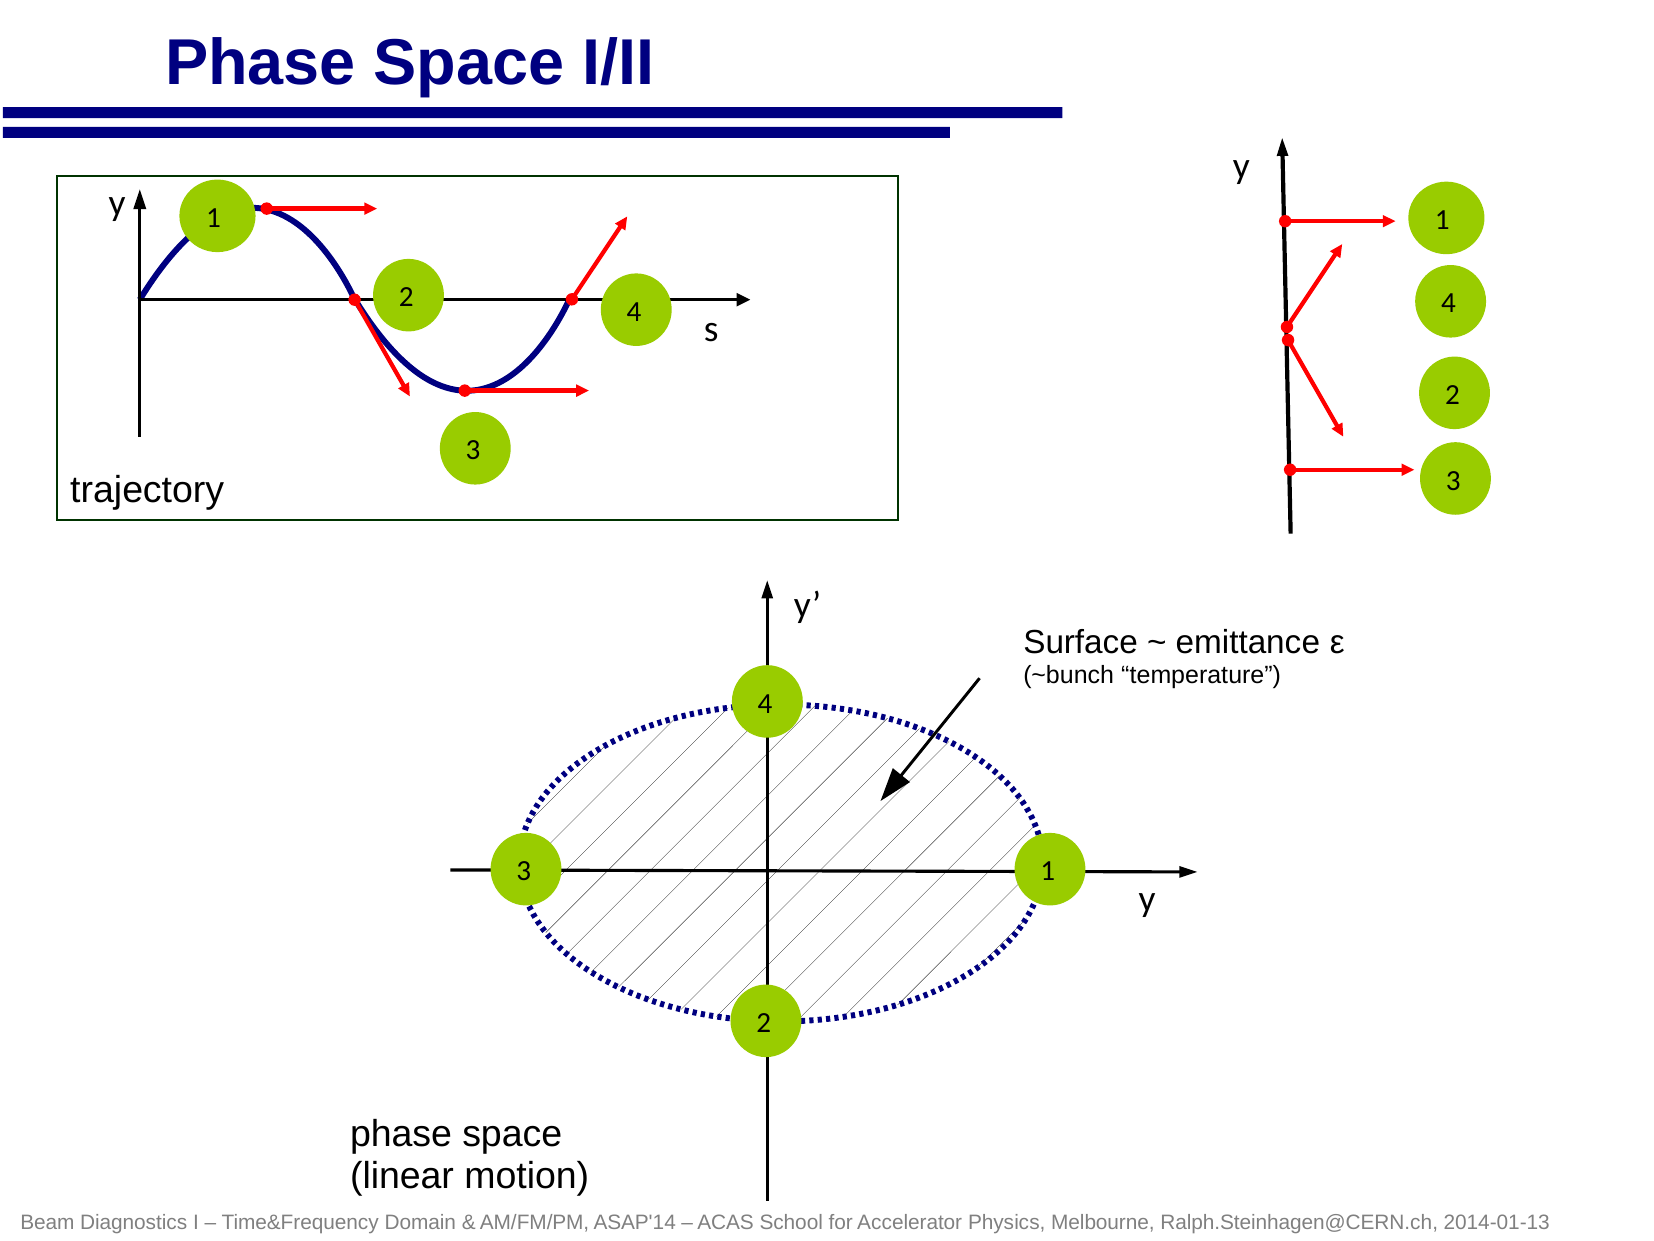

# Phase Space I/II
y
y
1
1
4
4
2
s
2
3
3
trajectory
y’
y
phase space
(linear motion)
Surface ~ emittance ε
(~bunch “temperature”)
4
3
1
2